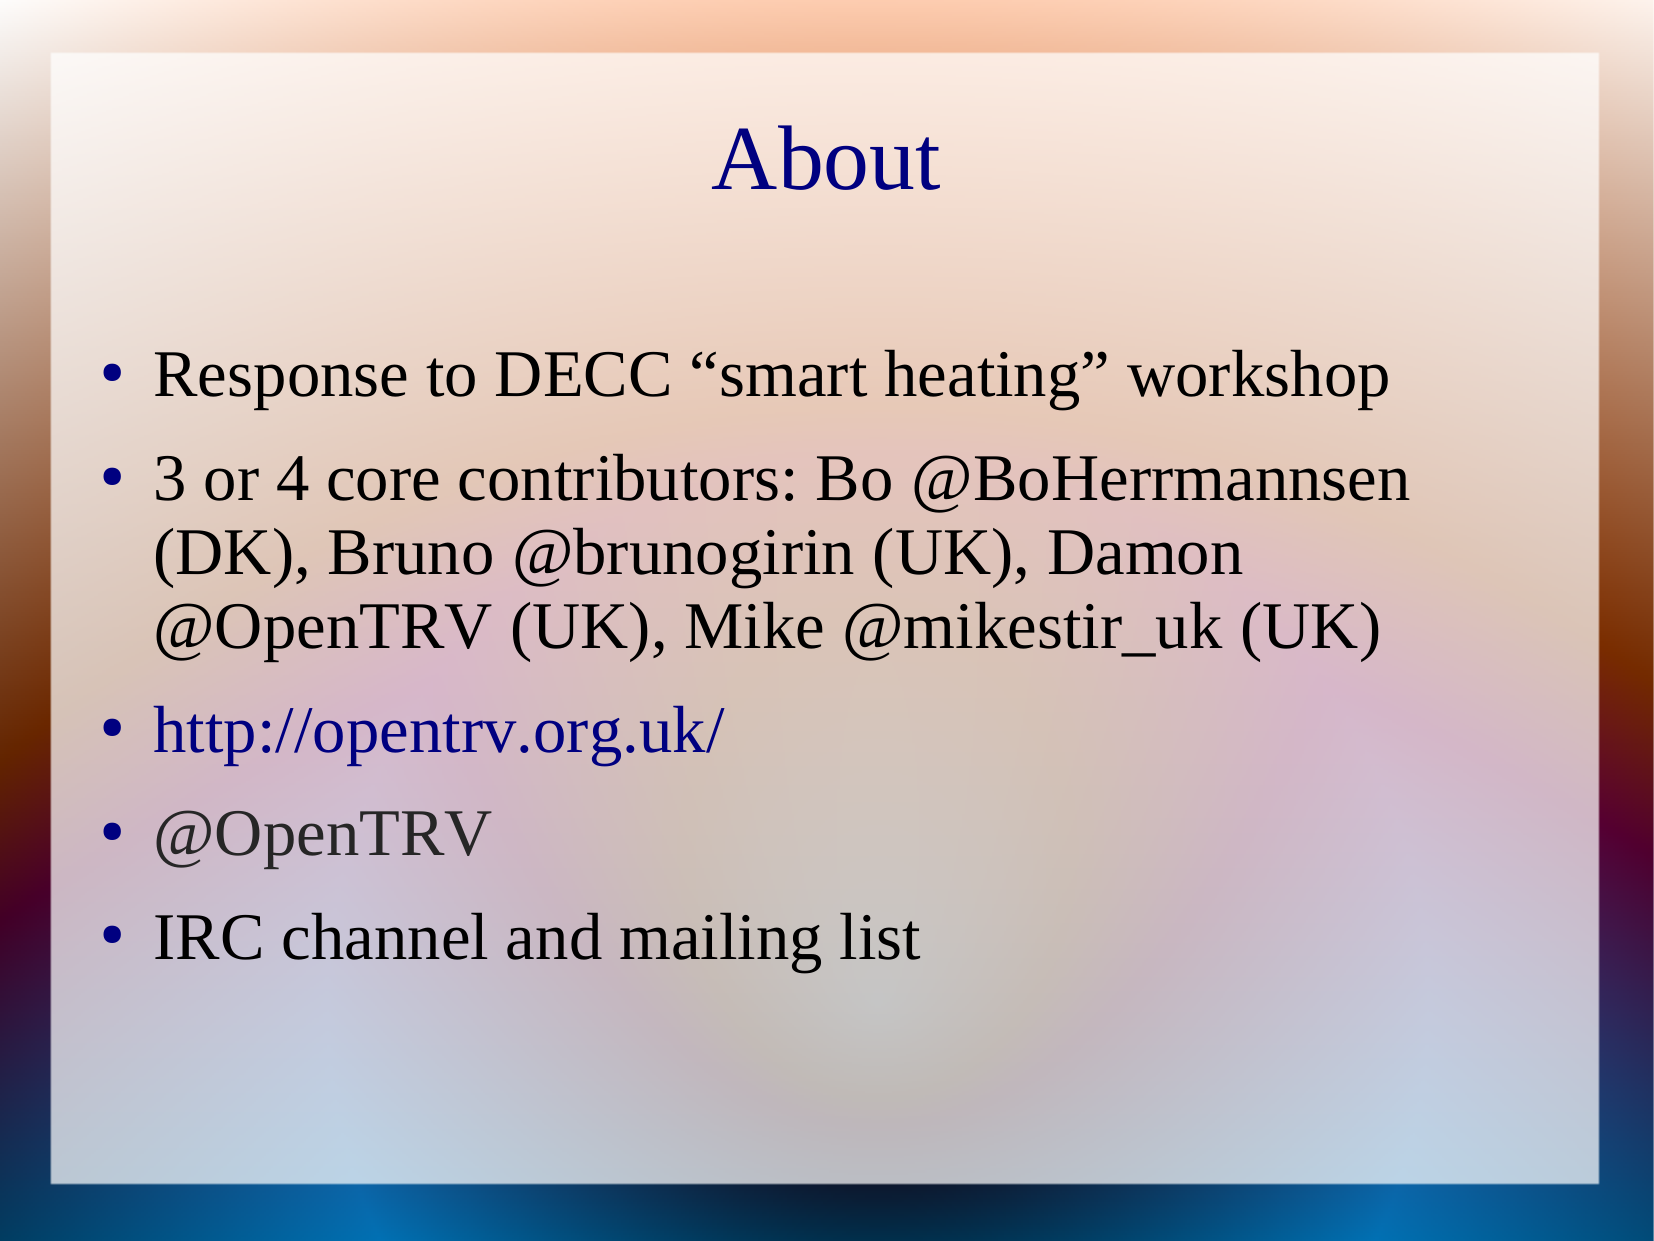

# About
Response to DECC “smart heating” workshop
3 or 4 core contributors: Bo @BoHerrmannsen (DK), Bruno @brunogirin (UK), Damon @OpenTRV (UK), Mike @mikestir_uk (UK)
http://opentrv.org.uk/
@OpenTRV
IRC channel and mailing list